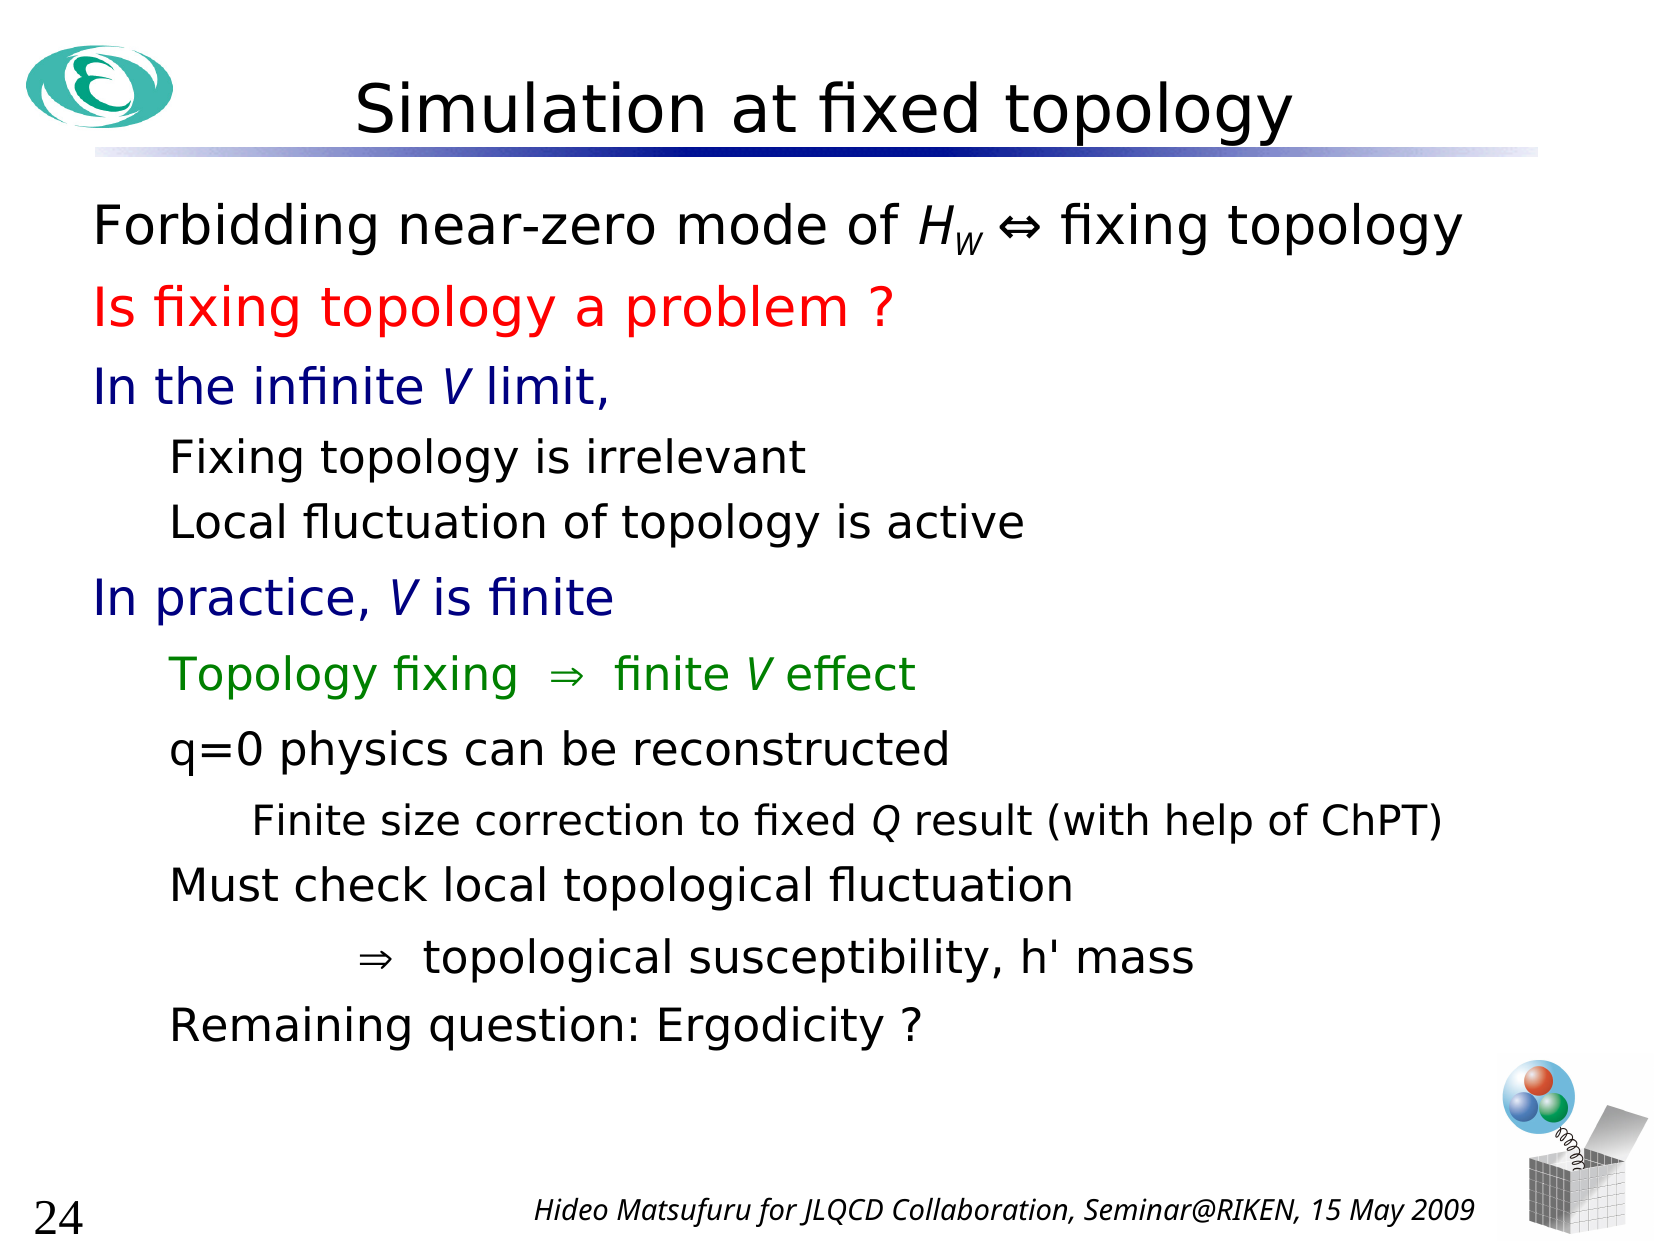

# Simulation at fixed topology
Forbidding near-zero mode of HW ⇔ fixing topology
Is fixing topology a problem ?
In the infinite V limit,
Fixing topology is irrelevant
Local fluctuation of topology is active
In practice, V is finite
Topology fixing  finite V effect
q=0 physics can be reconstructed
Finite size correction to fixed Q result (with help of ChPT)
Must check local topological fluctuation
  topological susceptibility, h' mass
Remaining question: Ergodicity ?